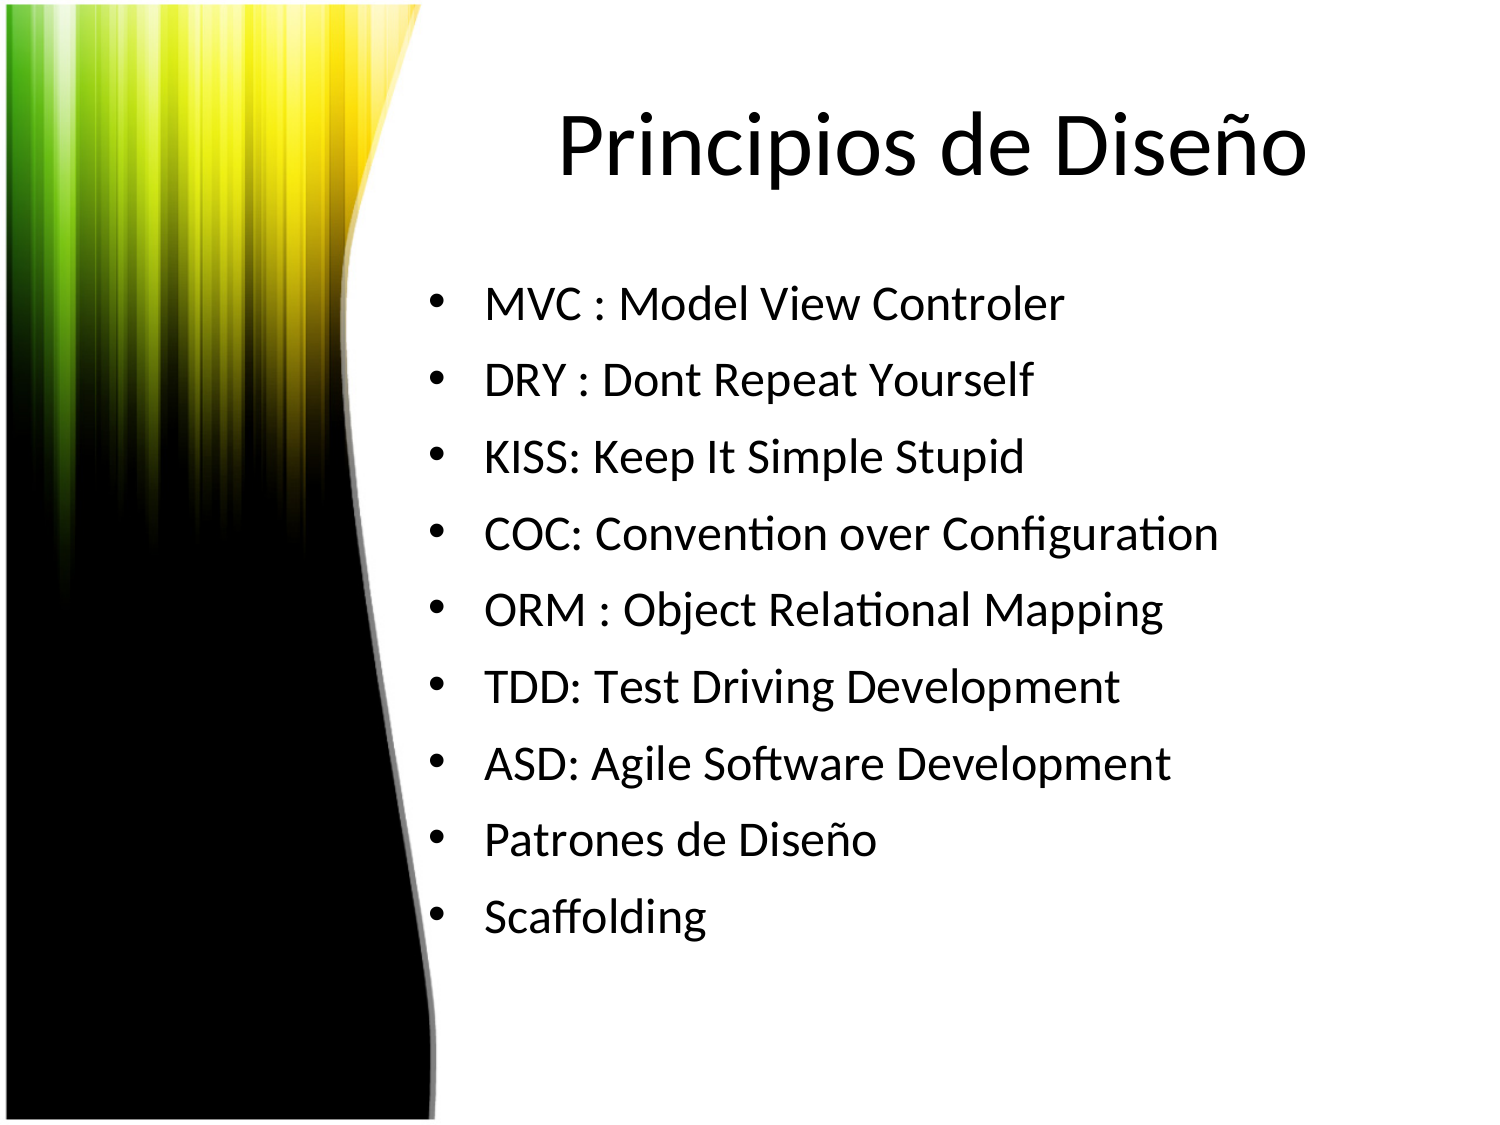

# Principios de Diseño
MVC : Model View Controler
DRY : Dont Repeat Yourself
KISS: Keep It Simple Stupid
COC: Convention over Configuration
ORM : Object Relational Mapping
TDD: Test Driving Development
ASD: Agile Software Development
Patrones de Diseño
Scaffolding